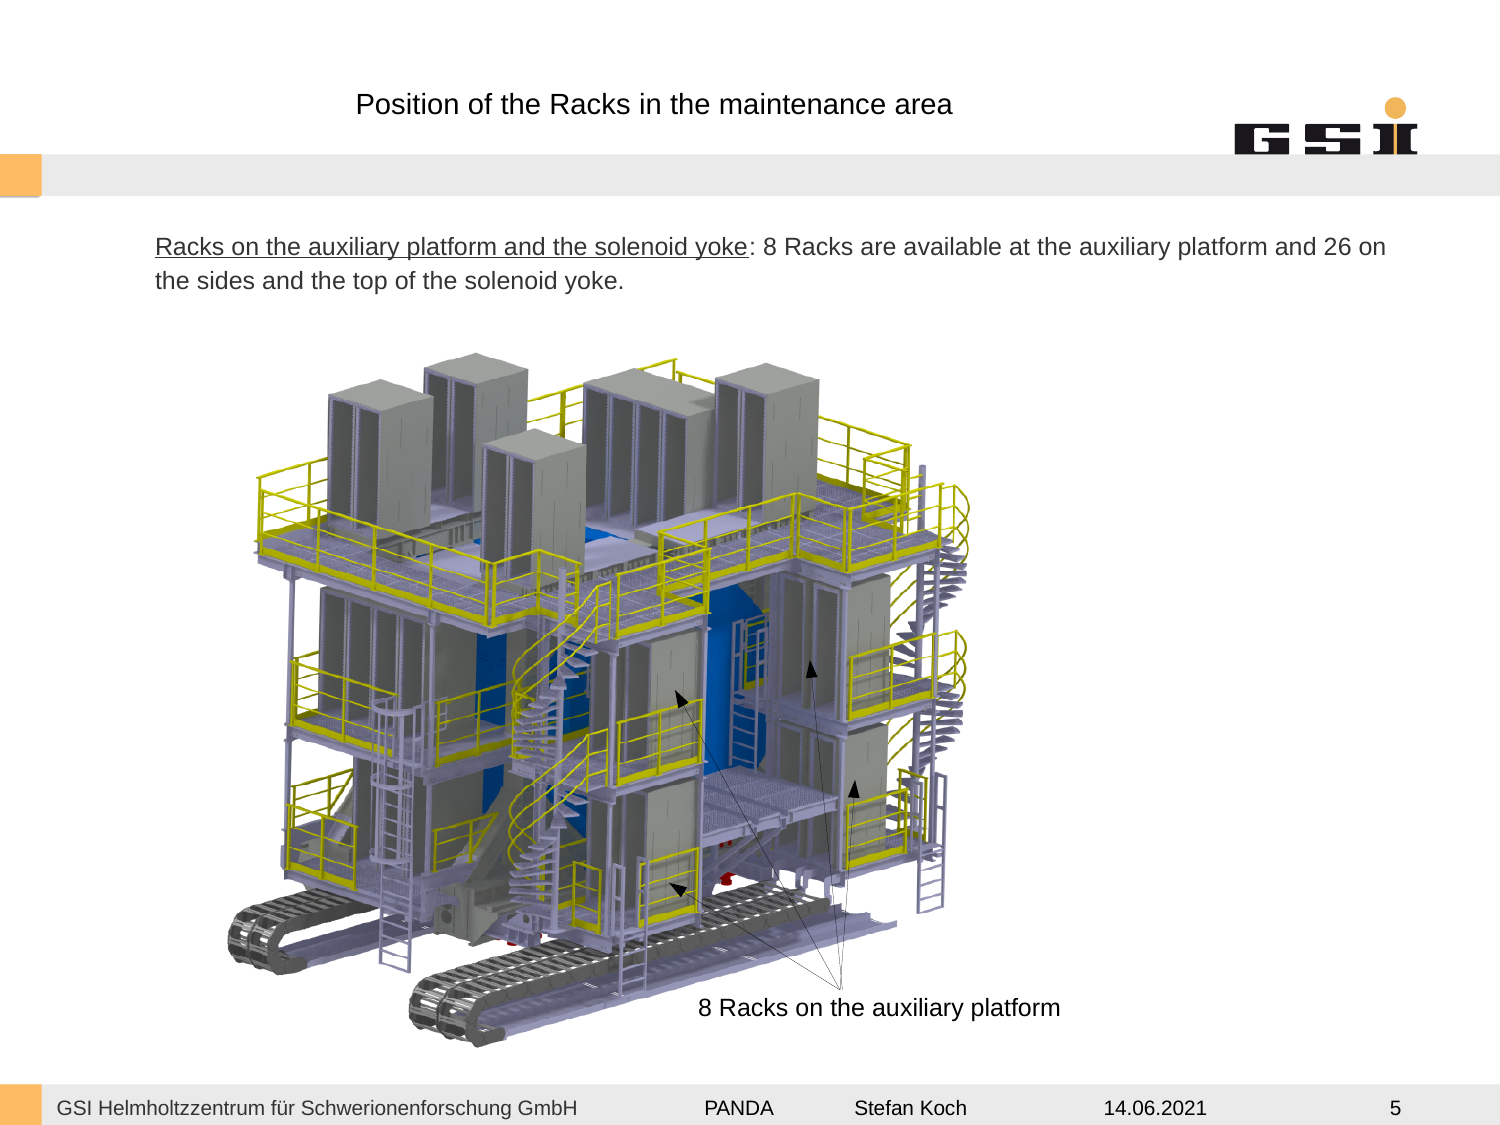

Position of the Racks in the maintenance area
Racks on the auxiliary platform and the solenoid yoke: 8 Racks are available at the auxiliary platform and 26 on the sides and the top of the solenoid yoke.
8 Racks on the auxiliary platform